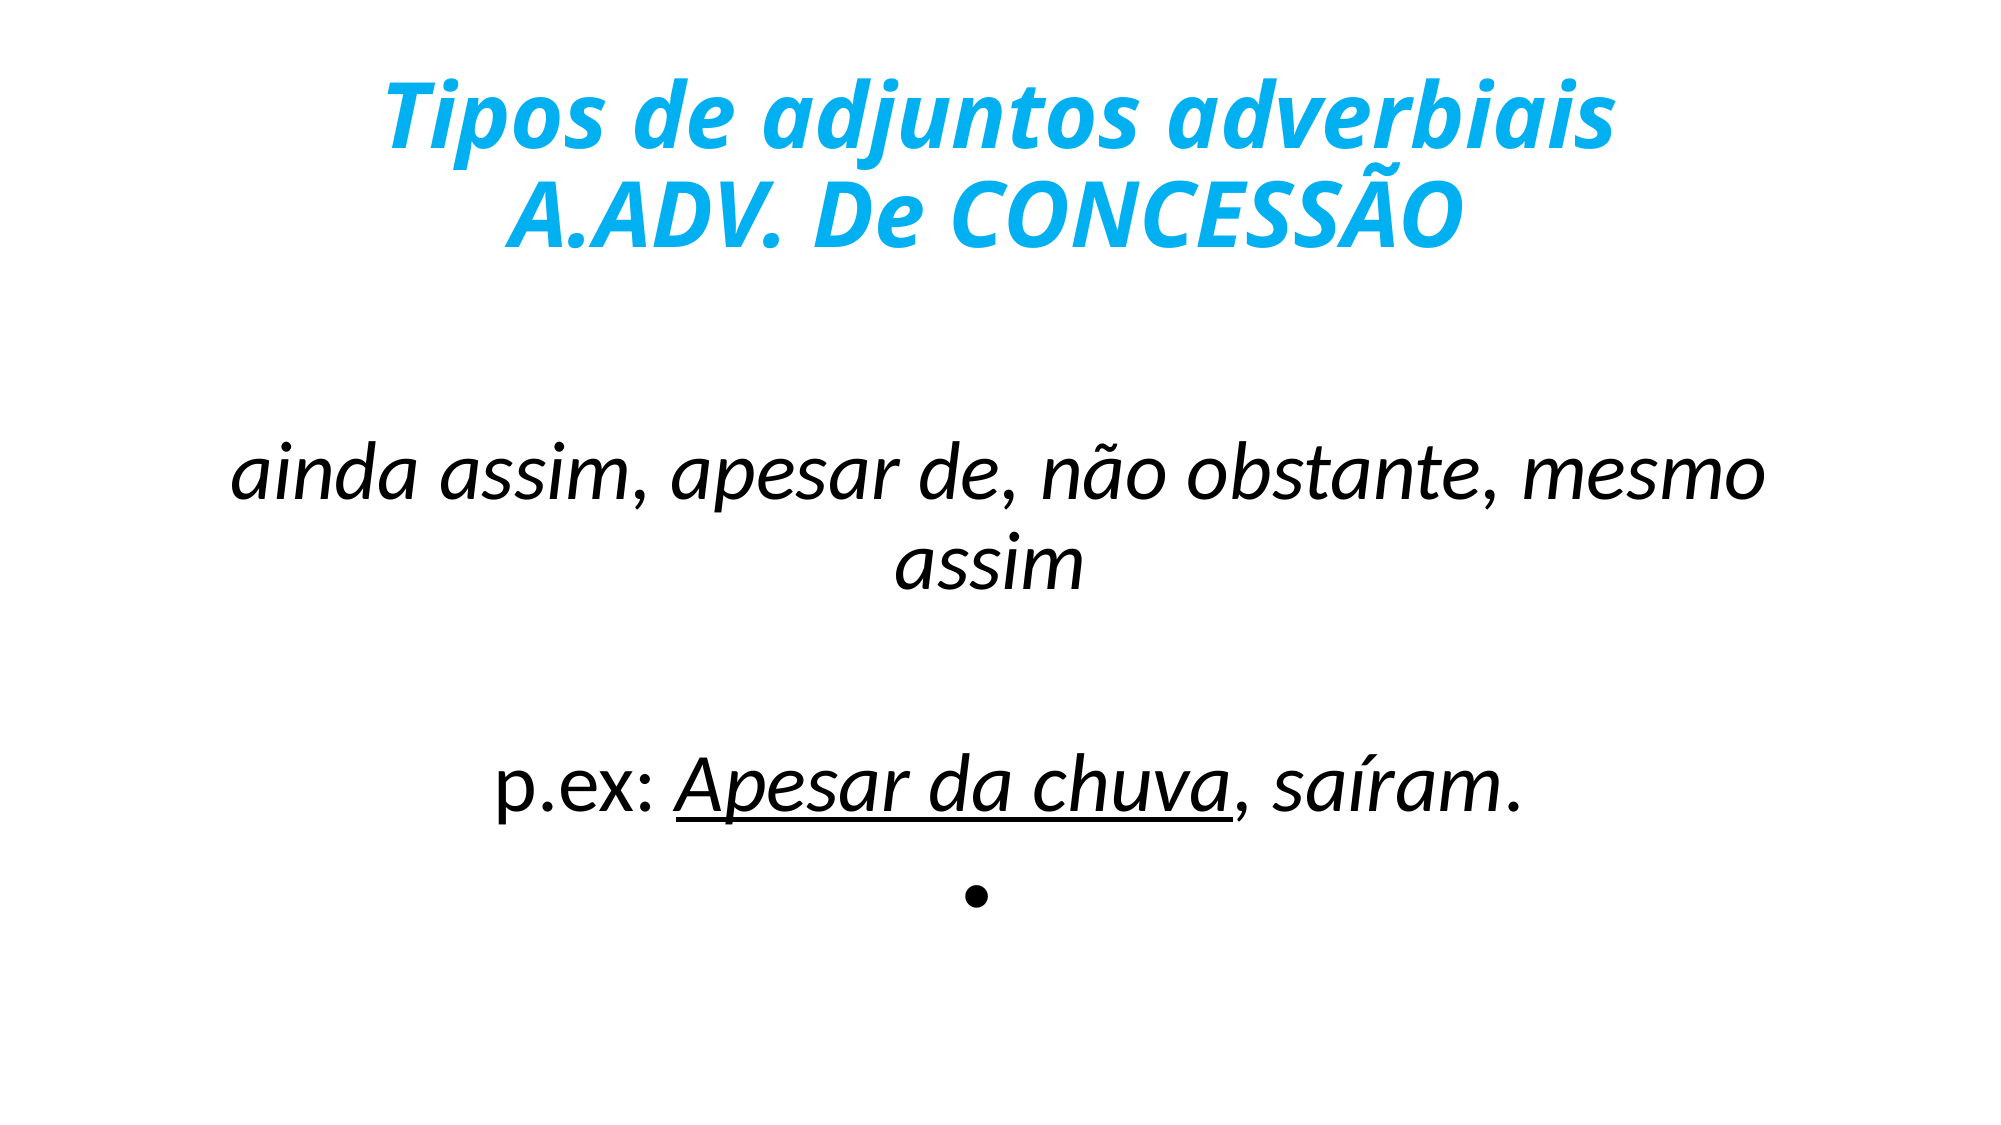

# Tipos de adjuntos adverbiais A.ADV. De CONCESSÃO
ainda assim, apesar de, não obstante, mesmo assim
 p.ex: Apesar da chuva, saíram.